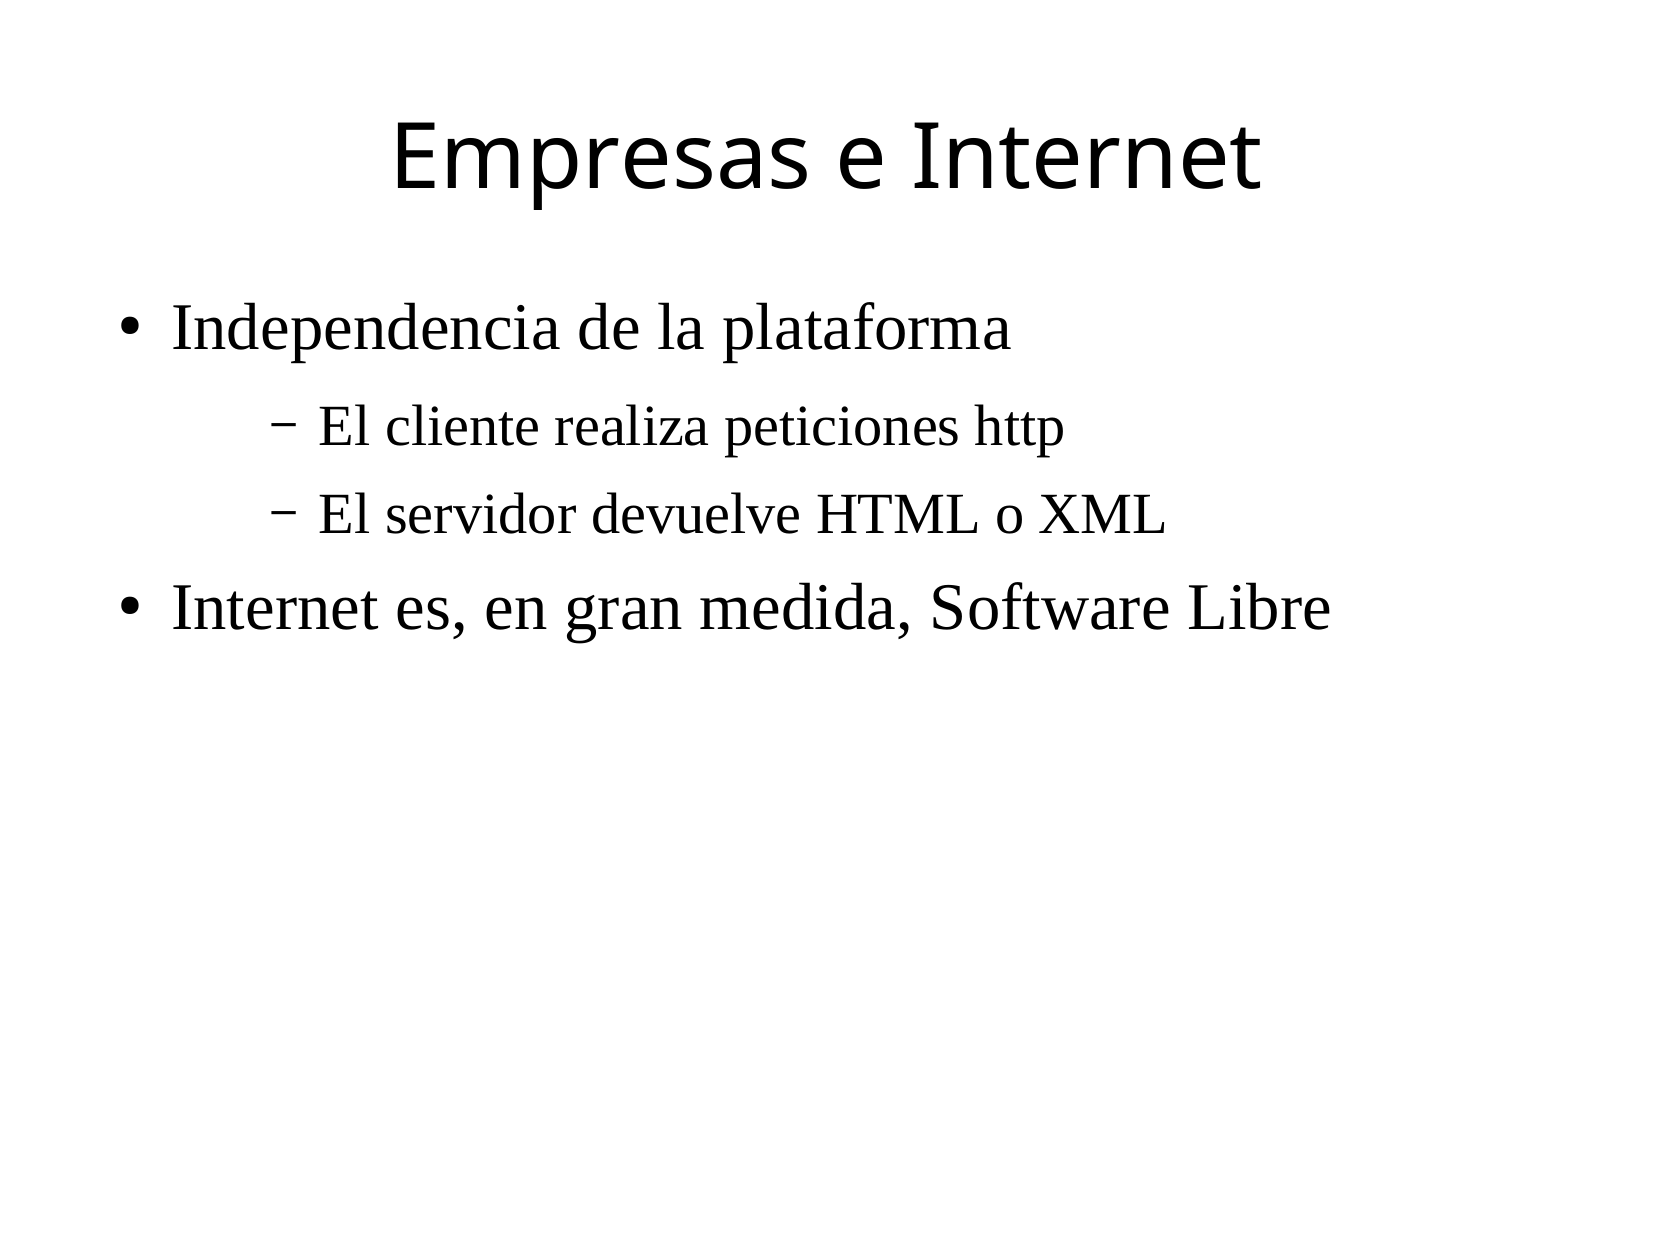

# Empresas e Internet
Independencia de la plataforma
El cliente realiza peticiones http
El servidor devuelve HTML o XML
Internet es, en gran medida, Software Libre